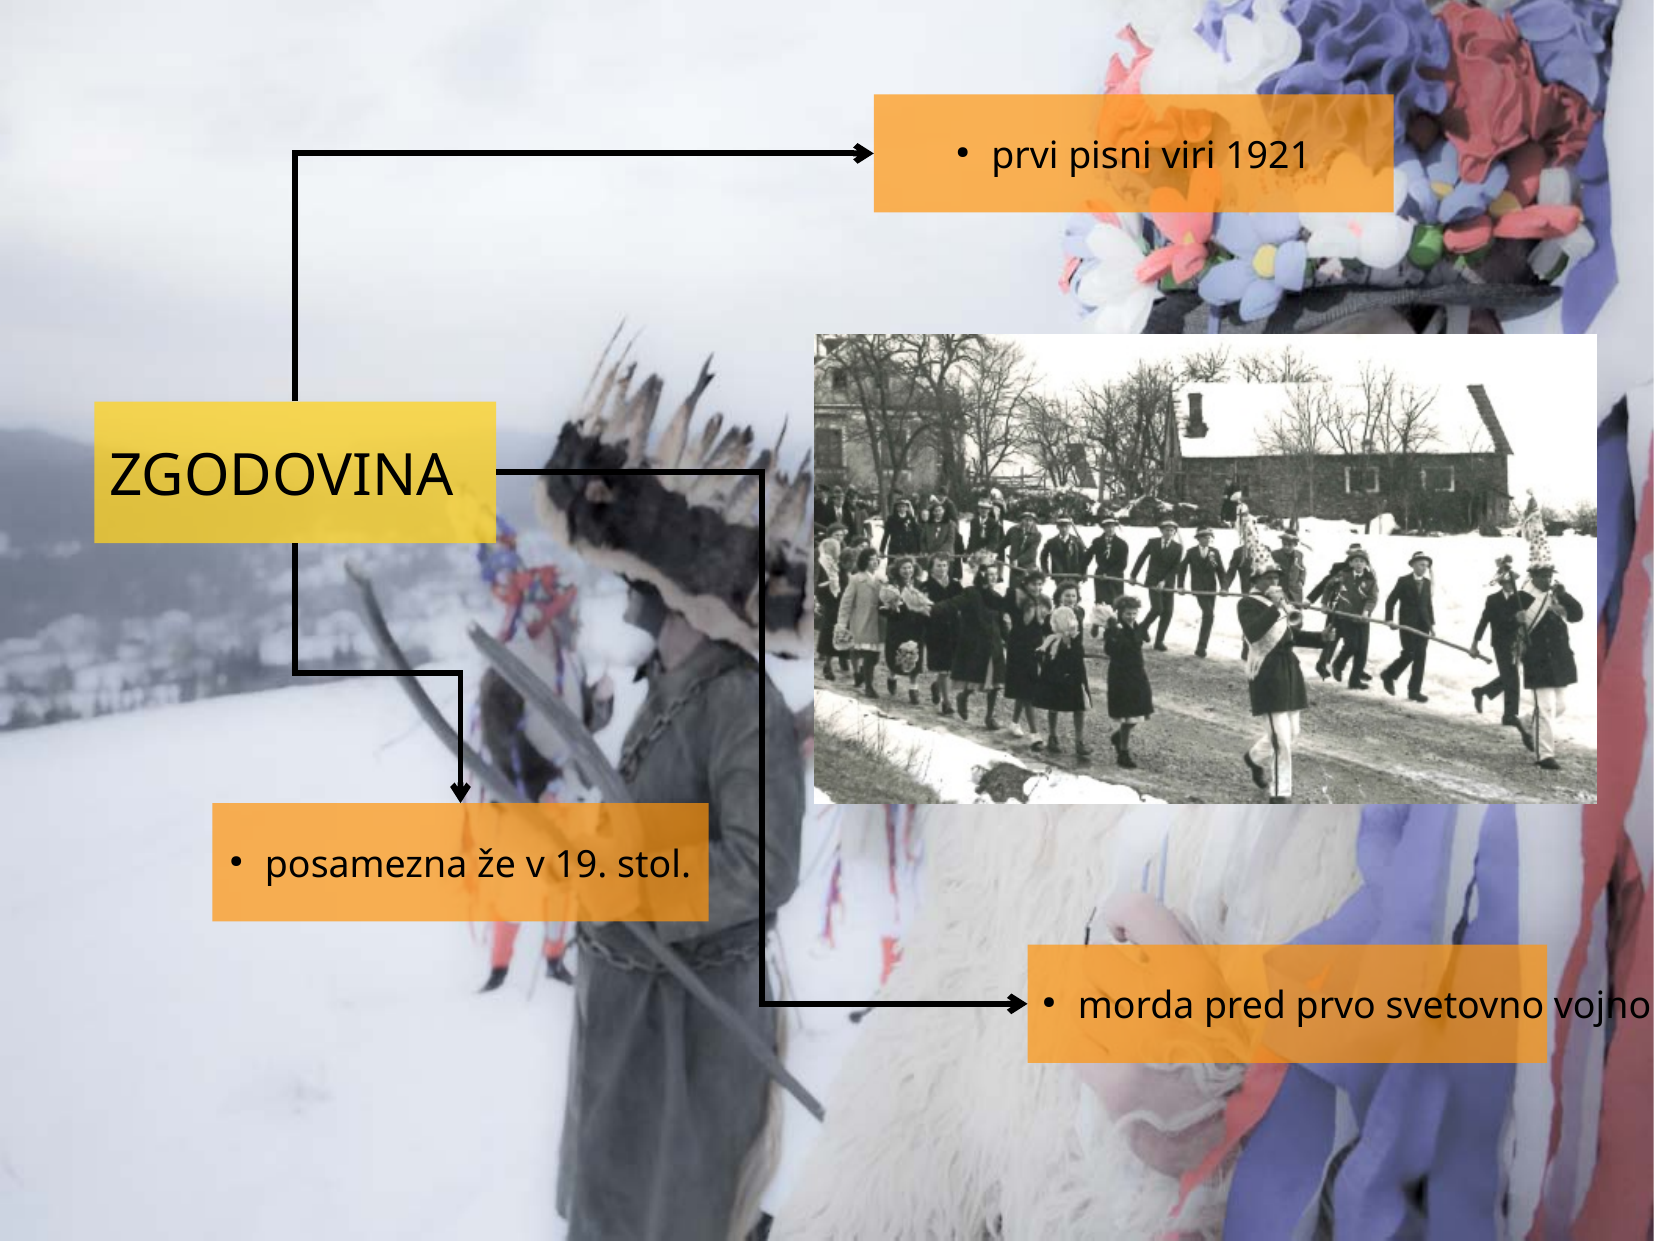

prvi pisni viri 1921
ZGODOVINA
posamezna že v 19. stol.
morda pred prvo svetovno vojno